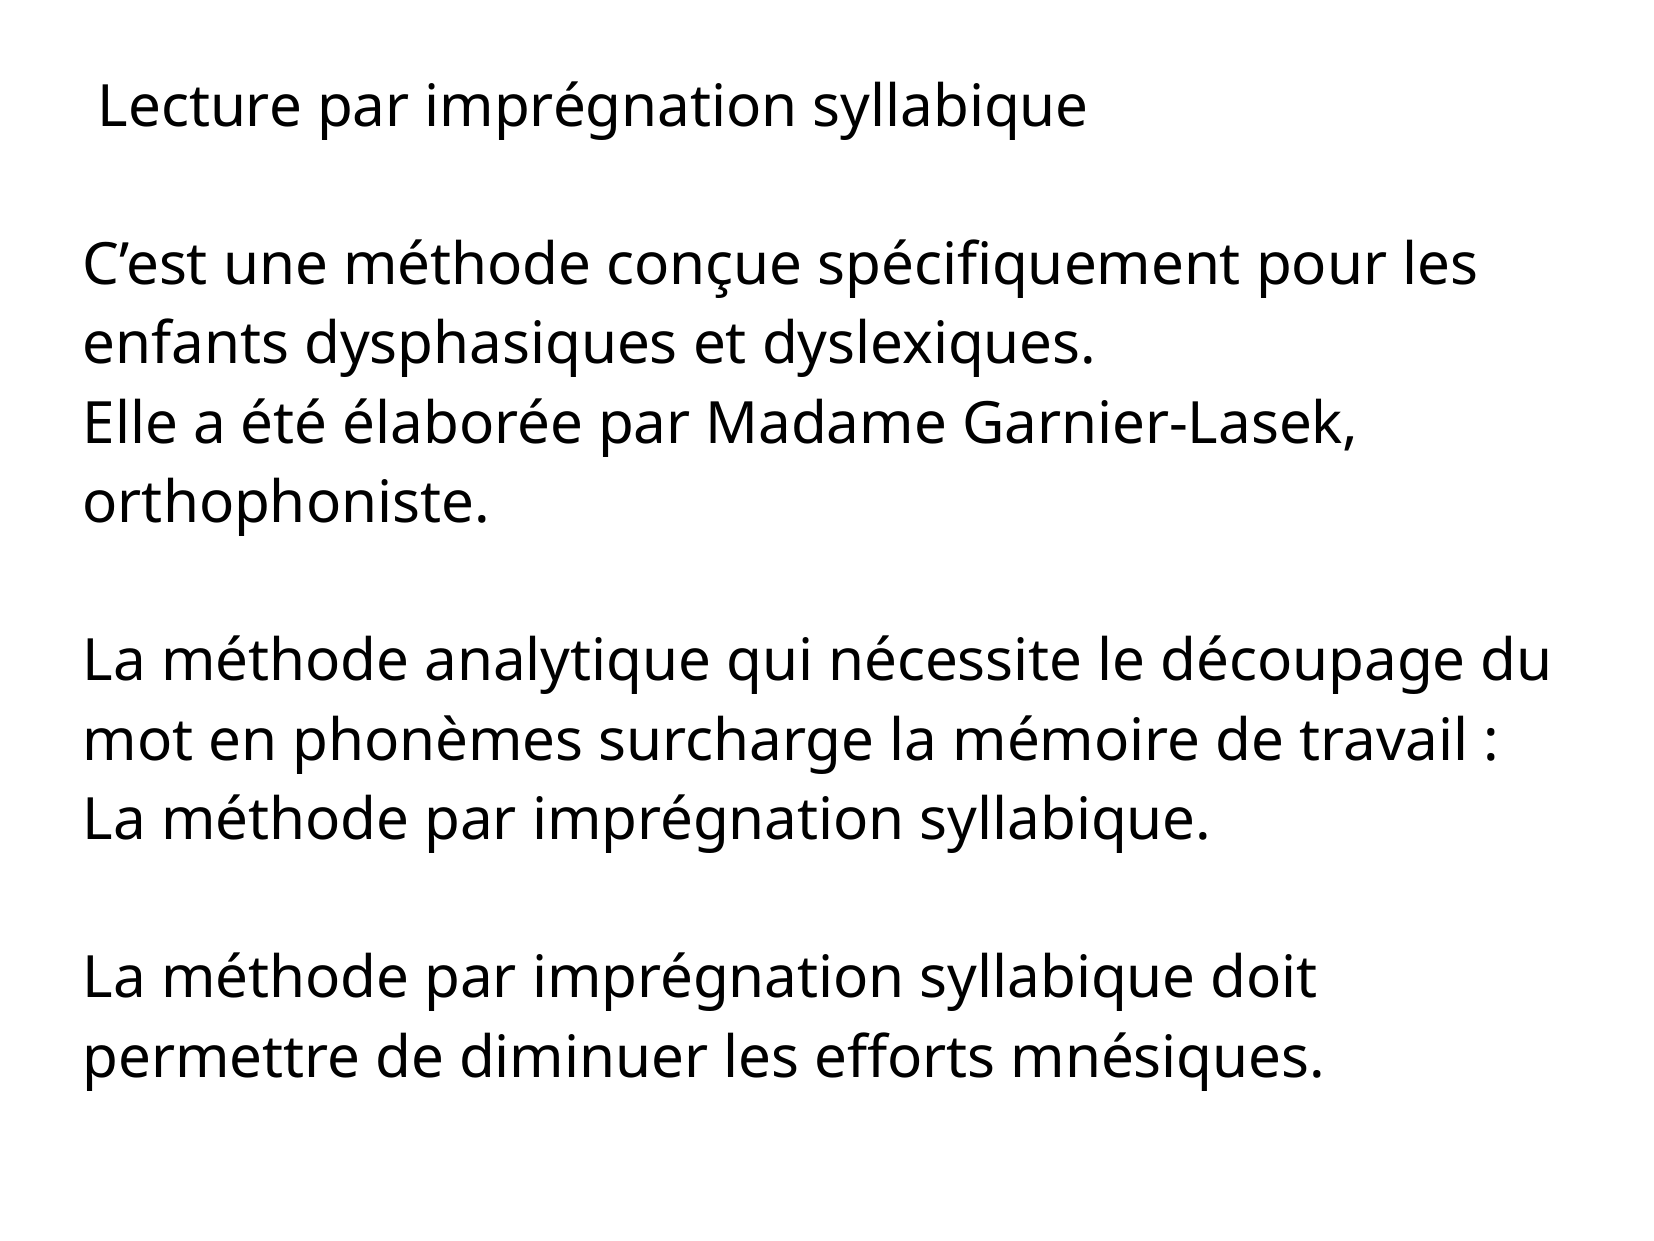

# Lecture par imprégnation syllabique
C’est une méthode conçue spécifiquement pour les enfants dysphasiques et dyslexiques.
Elle a été élaborée par Madame Garnier-Lasek, orthophoniste.
La méthode analytique qui nécessite le découpage du
mot en phonèmes surcharge la mémoire de travail :
La méthode par imprégnation syllabique.
La méthode par imprégnation syllabique doit permettre de diminuer les efforts mnésiques.